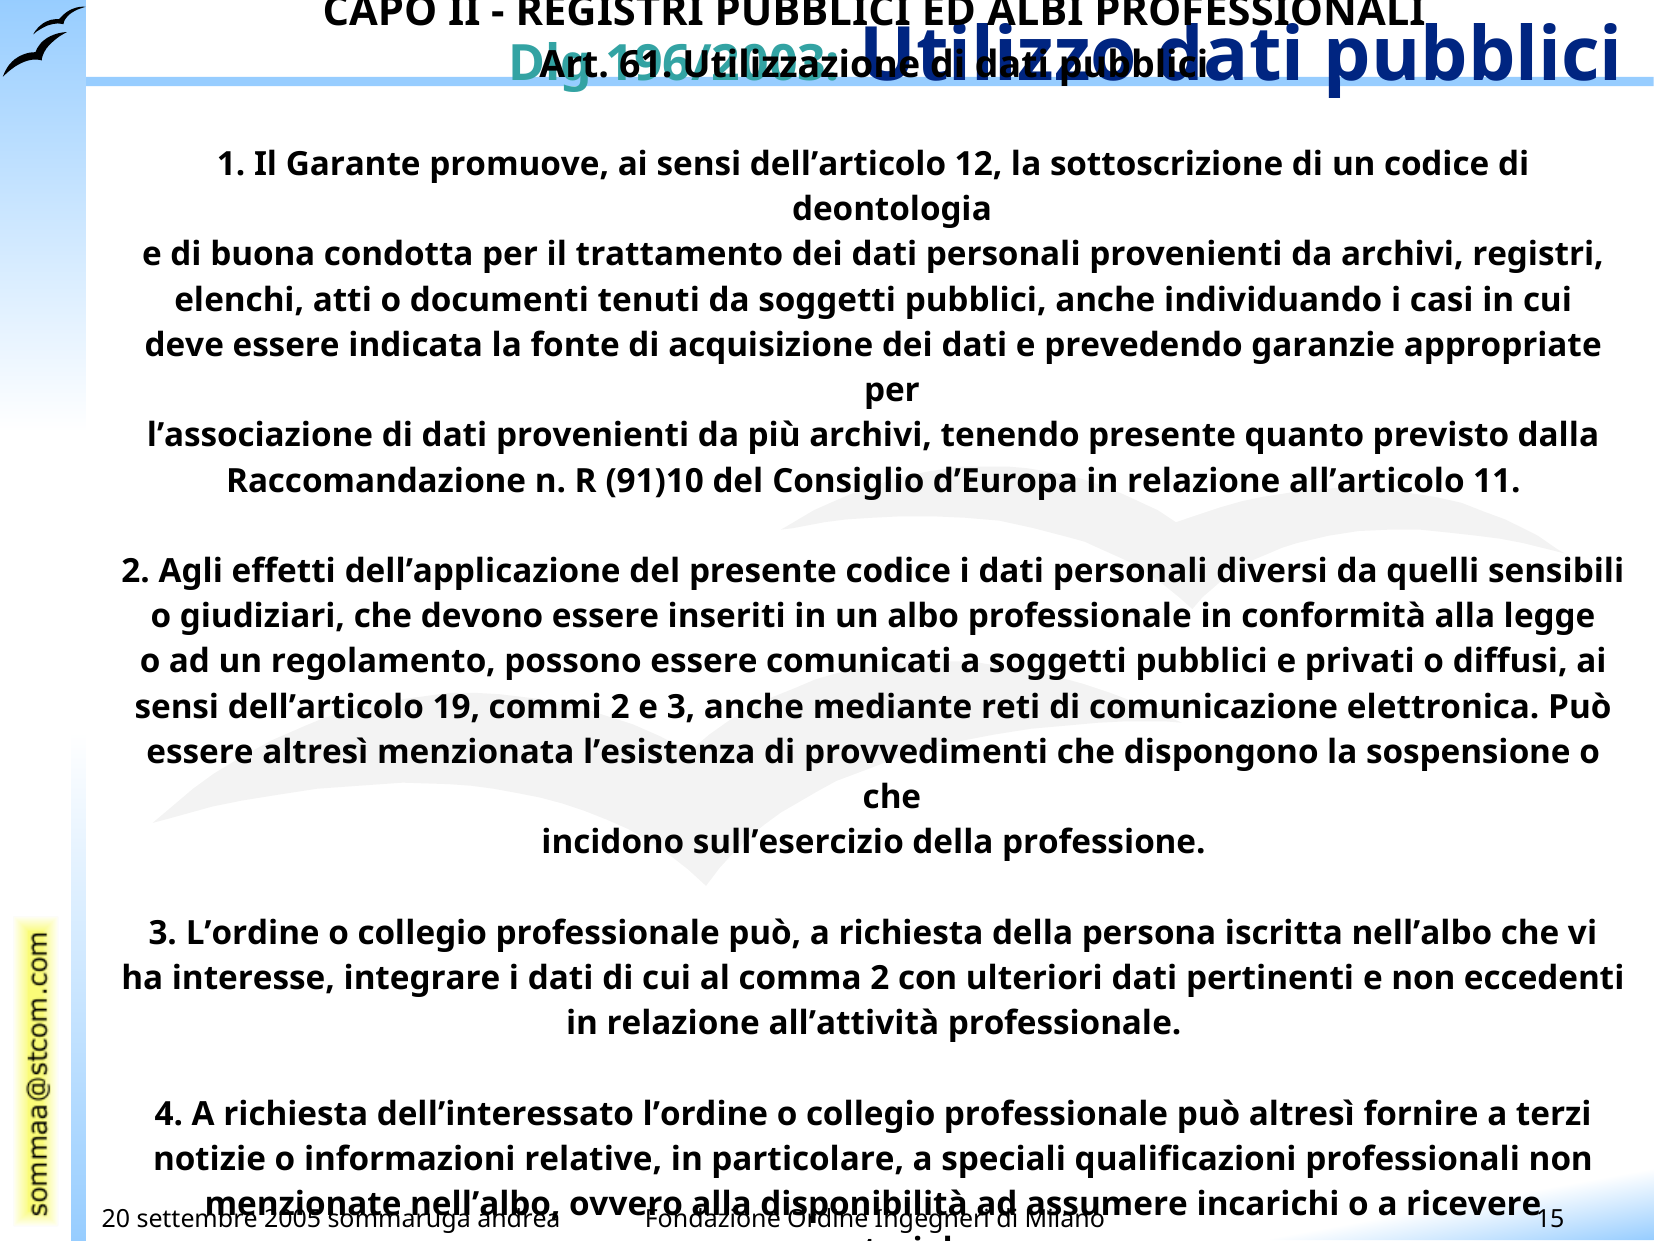

# Dlg 196/2003: Utilizzo dati pubblici
CAPO II - REGISTRI PUBBLICI ED ALBI PROFESSIONALI
Art. 61. Utilizzazione di dati pubblici
1. Il Garante promuove, ai sensi dell’articolo 12, la sottoscrizione di un codice di deontologia
e di buona condotta per il trattamento dei dati personali provenienti da archivi, registri,
elenchi, atti o documenti tenuti da soggetti pubblici, anche individuando i casi in cui
deve essere indicata la fonte di acquisizione dei dati e prevedendo garanzie appropriate per
l’associazione di dati provenienti da più archivi, tenendo presente quanto previsto dalla
Raccomandazione n. R (91)10 del Consiglio d’Europa in relazione all’articolo 11.
2. Agli effetti dell’applicazione del presente codice i dati personali diversi da quelli sensibili
o giudiziari, che devono essere inseriti in un albo professionale in conformità alla legge
o ad un regolamento, possono essere comunicati a soggetti pubblici e privati o diffusi, ai
sensi dell’articolo 19, commi 2 e 3, anche mediante reti di comunicazione elettronica. Può
essere altresì menzionata l’esistenza di provvedimenti che dispongono la sospensione o che
incidono sull’esercizio della professione.
3. L’ordine o collegio professionale può, a richiesta della persona iscritta nell’albo che vi
ha interesse, integrare i dati di cui al comma 2 con ulteriori dati pertinenti e non eccedenti
in relazione all’attività professionale.
4. A richiesta dell’interessato l’ordine o collegio professionale può altresì fornire a terzi
notizie o informazioni relative, in particolare, a speciali qualificazioni professionali non
menzionate nell’albo, ovvero alla disponibilità ad assumere incarichi o a ricevere materiale
informativo a carattere scientifico inerente anche a convegni o seminari.